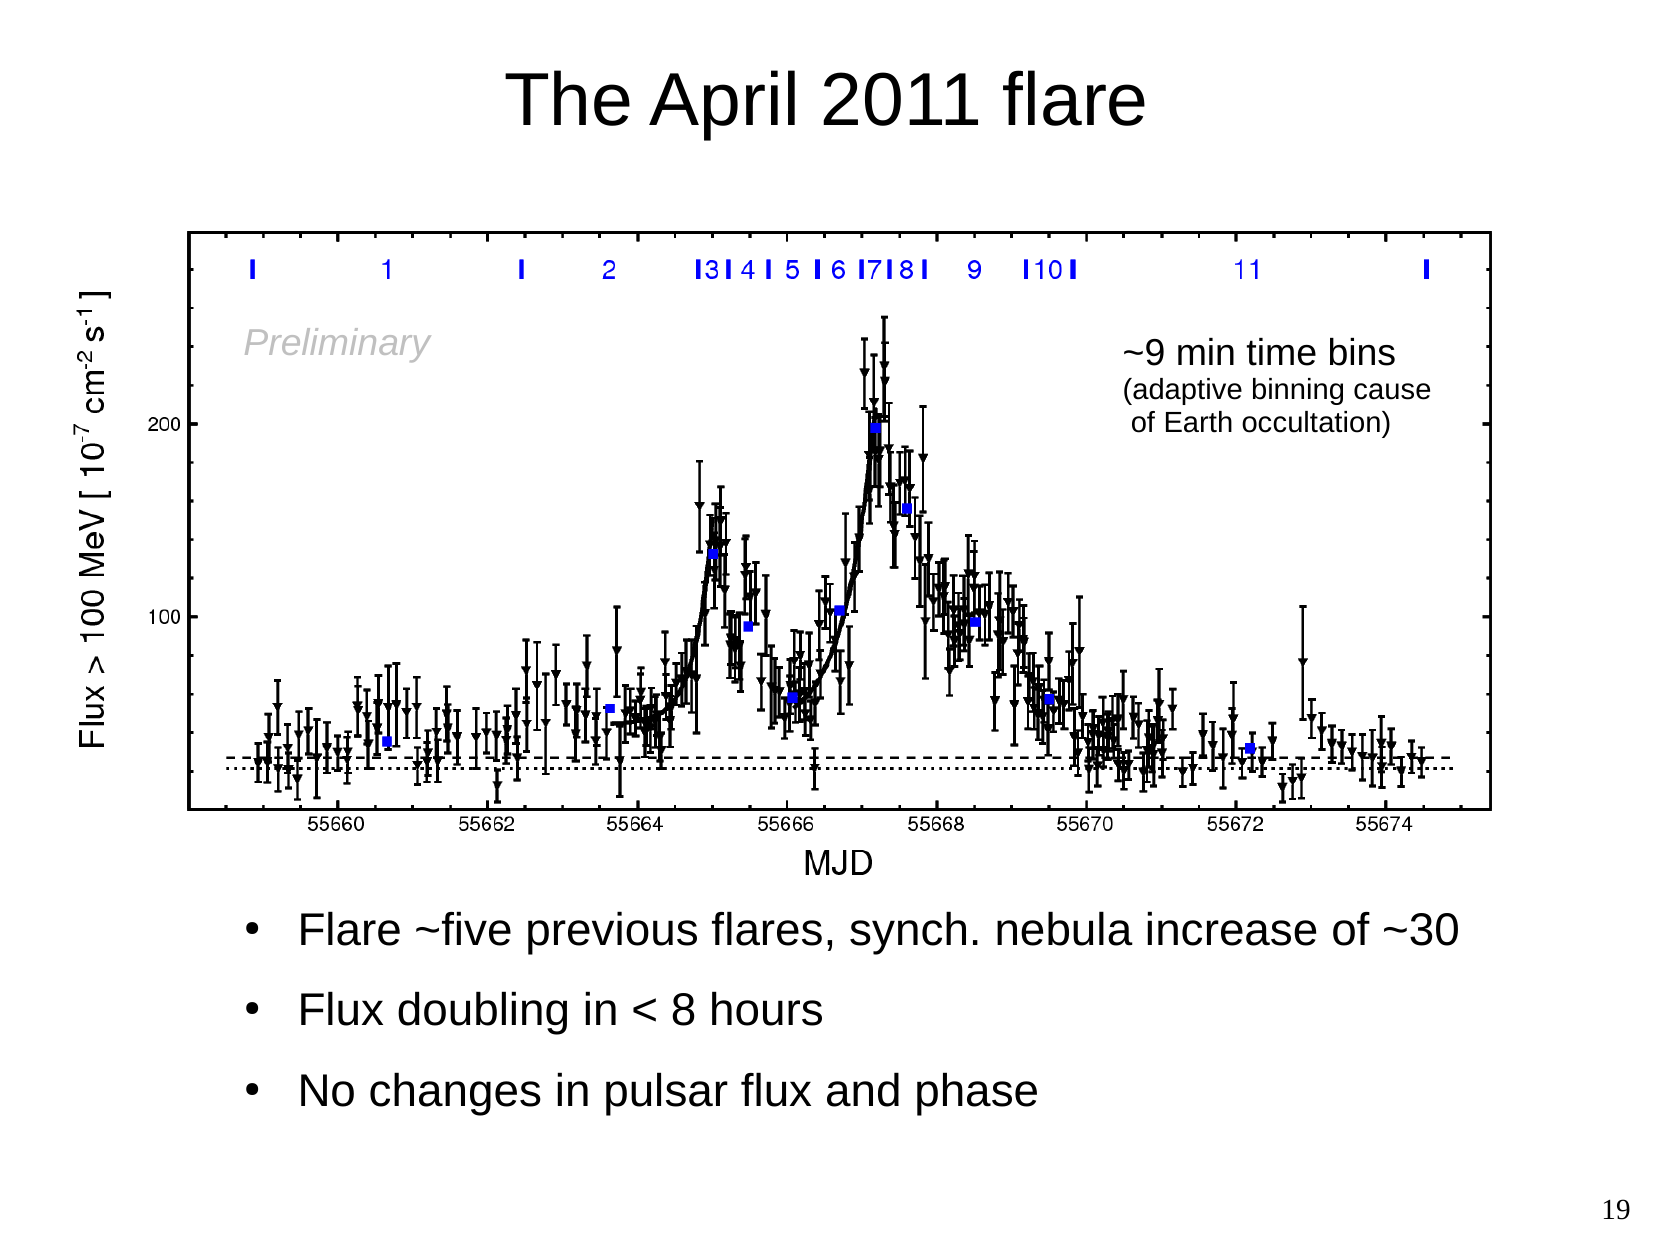

# The April 2011 flare
Preliminary
~9 min time bins
(adaptive binning cause
 of Earth occultation)
Flare ~five previous flares, synch. nebula increase of ~30
Flux doubling in < 8 hours
No changes in pulsar flux and phase
19